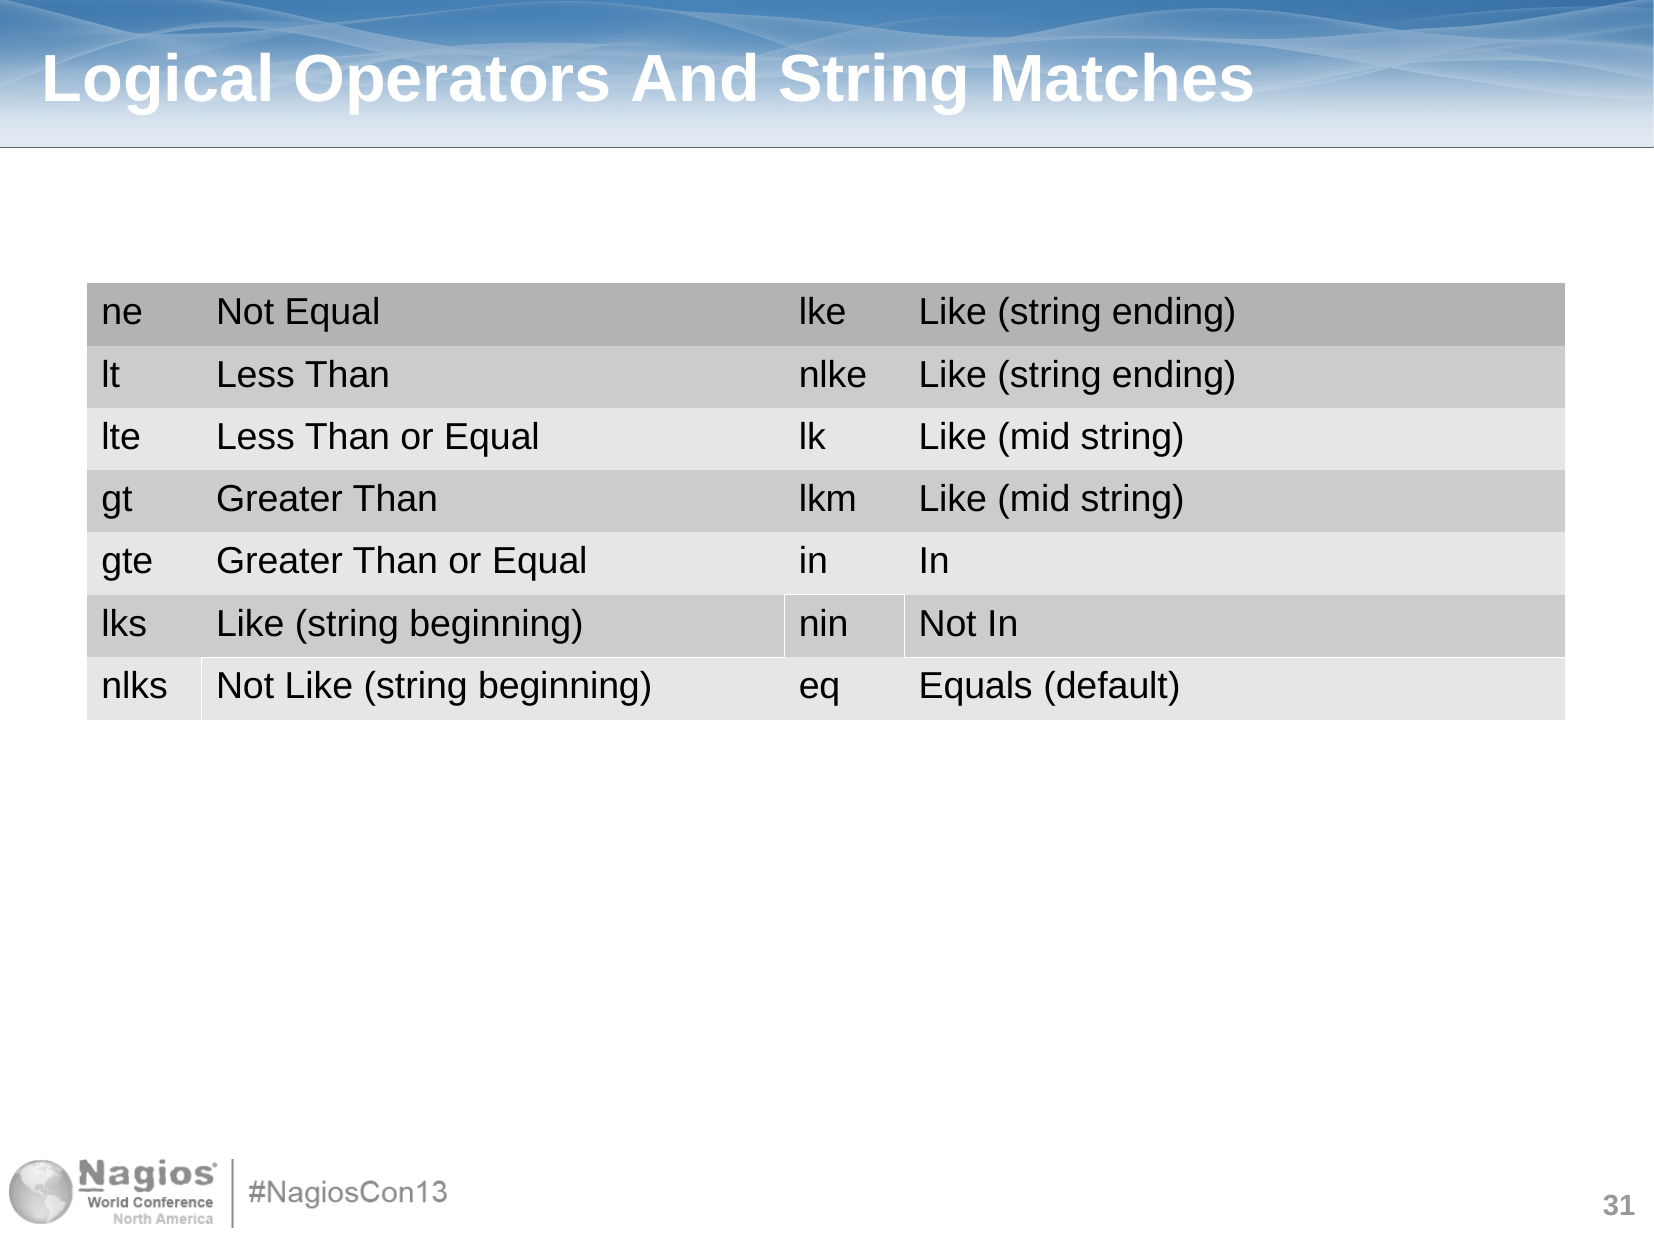

# Logical Operators And String Matches
| ne | Not Equal | lke | Like (string ending) |
| --- | --- | --- | --- |
| lt | Less Than | nlke | Like (string ending) |
| lte | Less Than or Equal | lk | Like (mid string) |
| gt | Greater Than | lkm | Like (mid string) |
| gte | Greater Than or Equal | in | In |
| lks | Like (string beginning) | nin | Not In |
| nlks | Not Like (string beginning) | eq | Equals (default) |
31